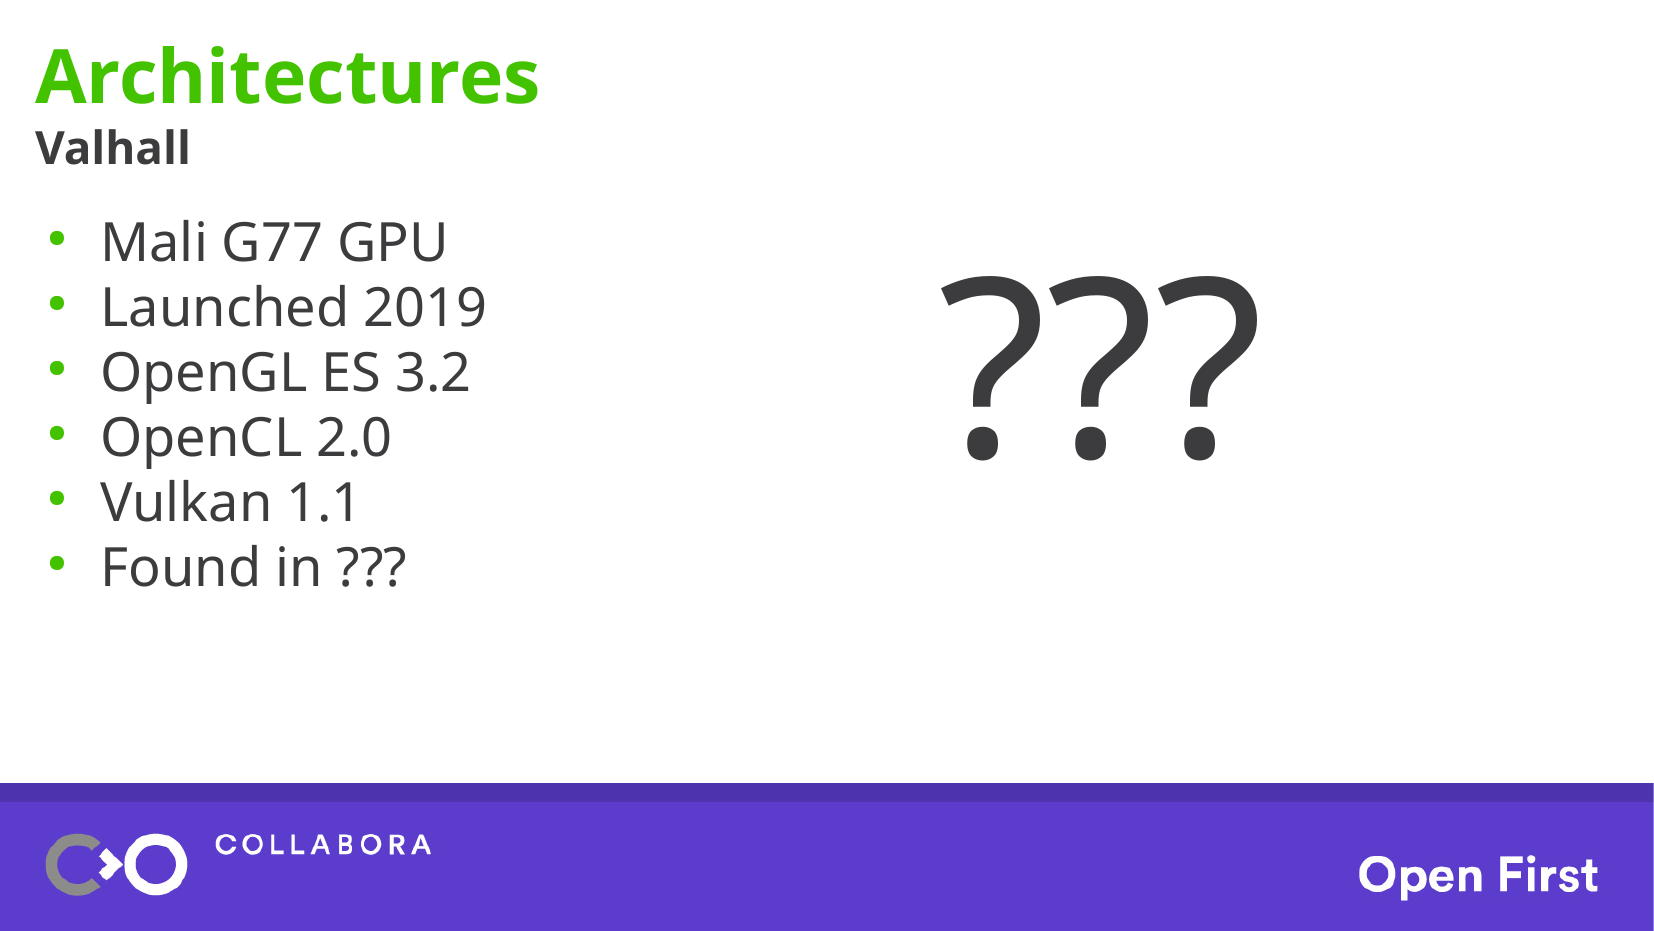

Architectures
Valhall
# Mali G77 GPU
Launched 2019
OpenGL ES 3.2
OpenCL 2.0
Vulkan 1.1
Found in ???
???